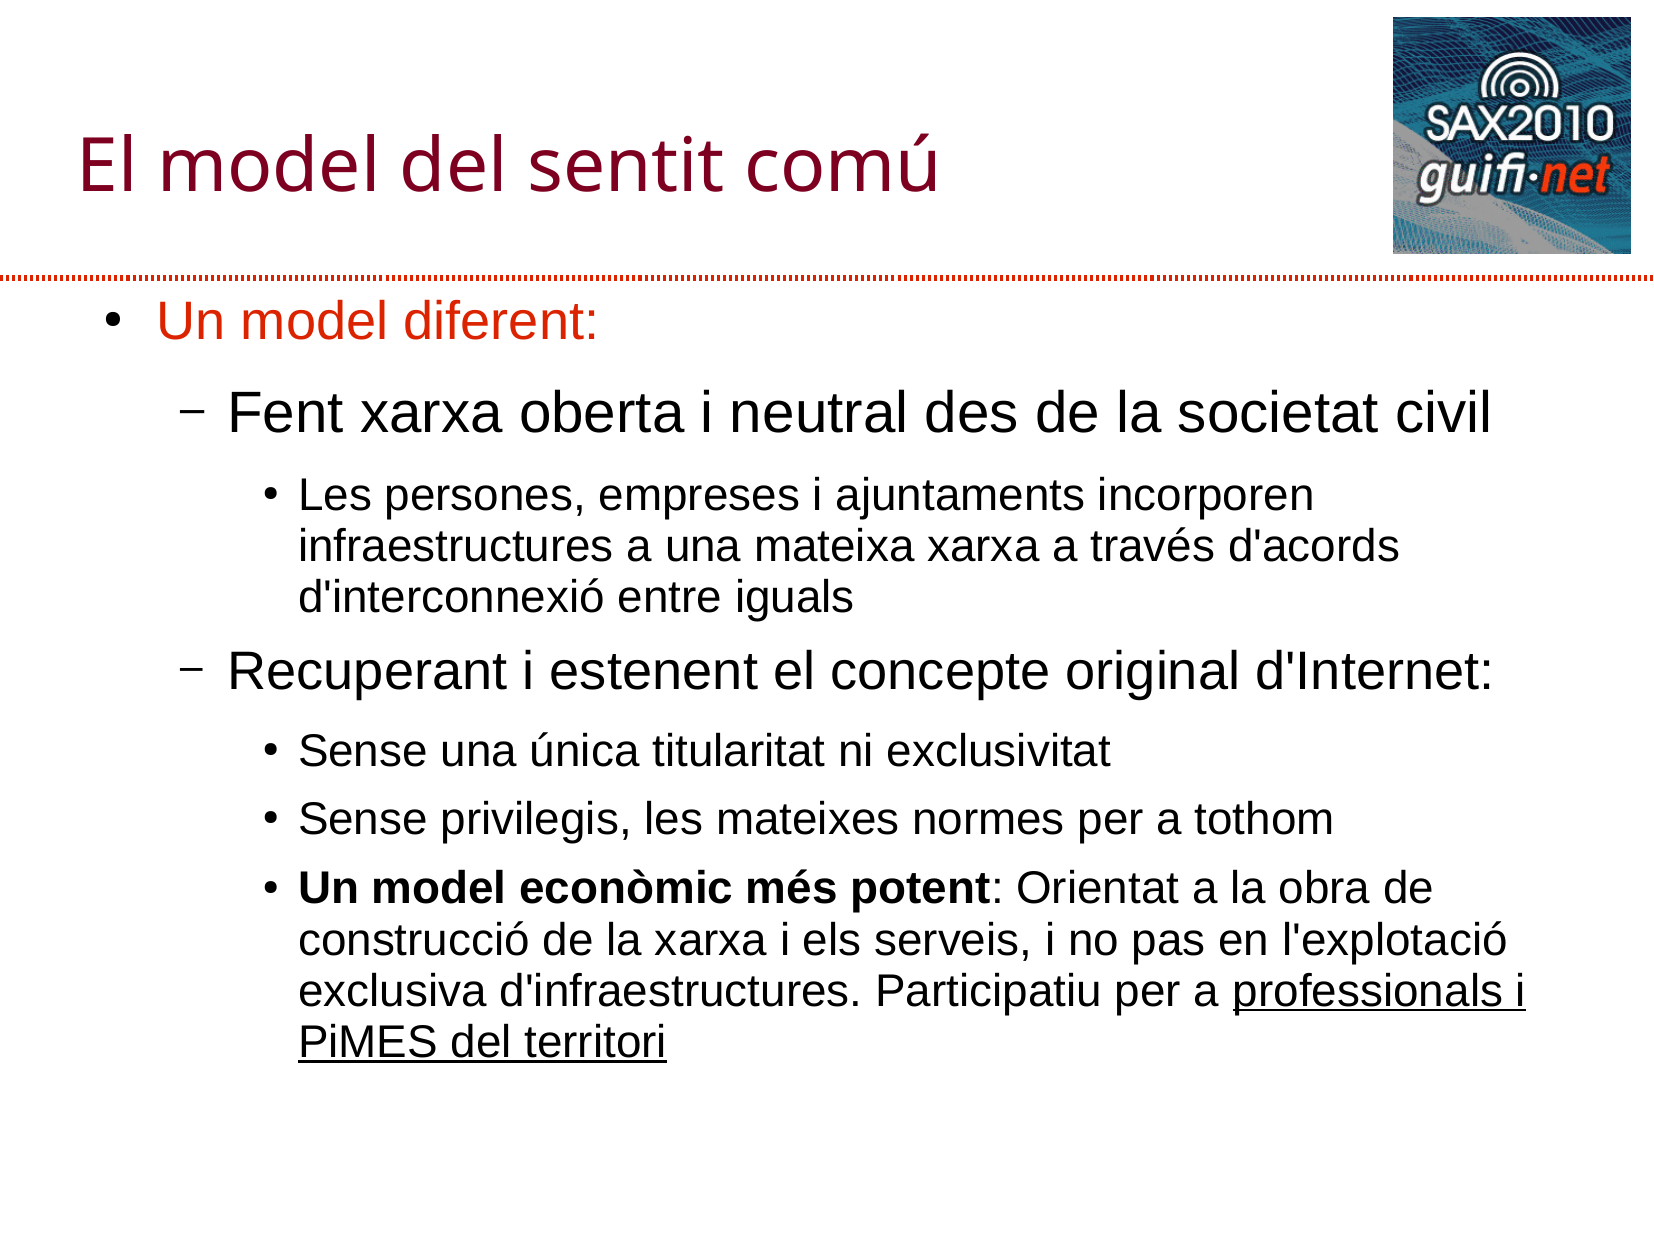

# El model del sentit comú
Un model diferent:
Fent xarxa oberta i neutral des de la societat civil
Les persones, empreses i ajuntaments incorporen infraestructures a una mateixa xarxa a través d'acords d'interconnexió entre iguals
Recuperant i estenent el concepte original d'Internet:
Sense una única titularitat ni exclusivitat
Sense privilegis, les mateixes normes per a tothom
Un model econòmic més potent: Orientat a la obra de construcció de la xarxa i els serveis, i no pas en l'explotació exclusiva d'infraestructures. Participatiu per a professionals i PiMES del territori